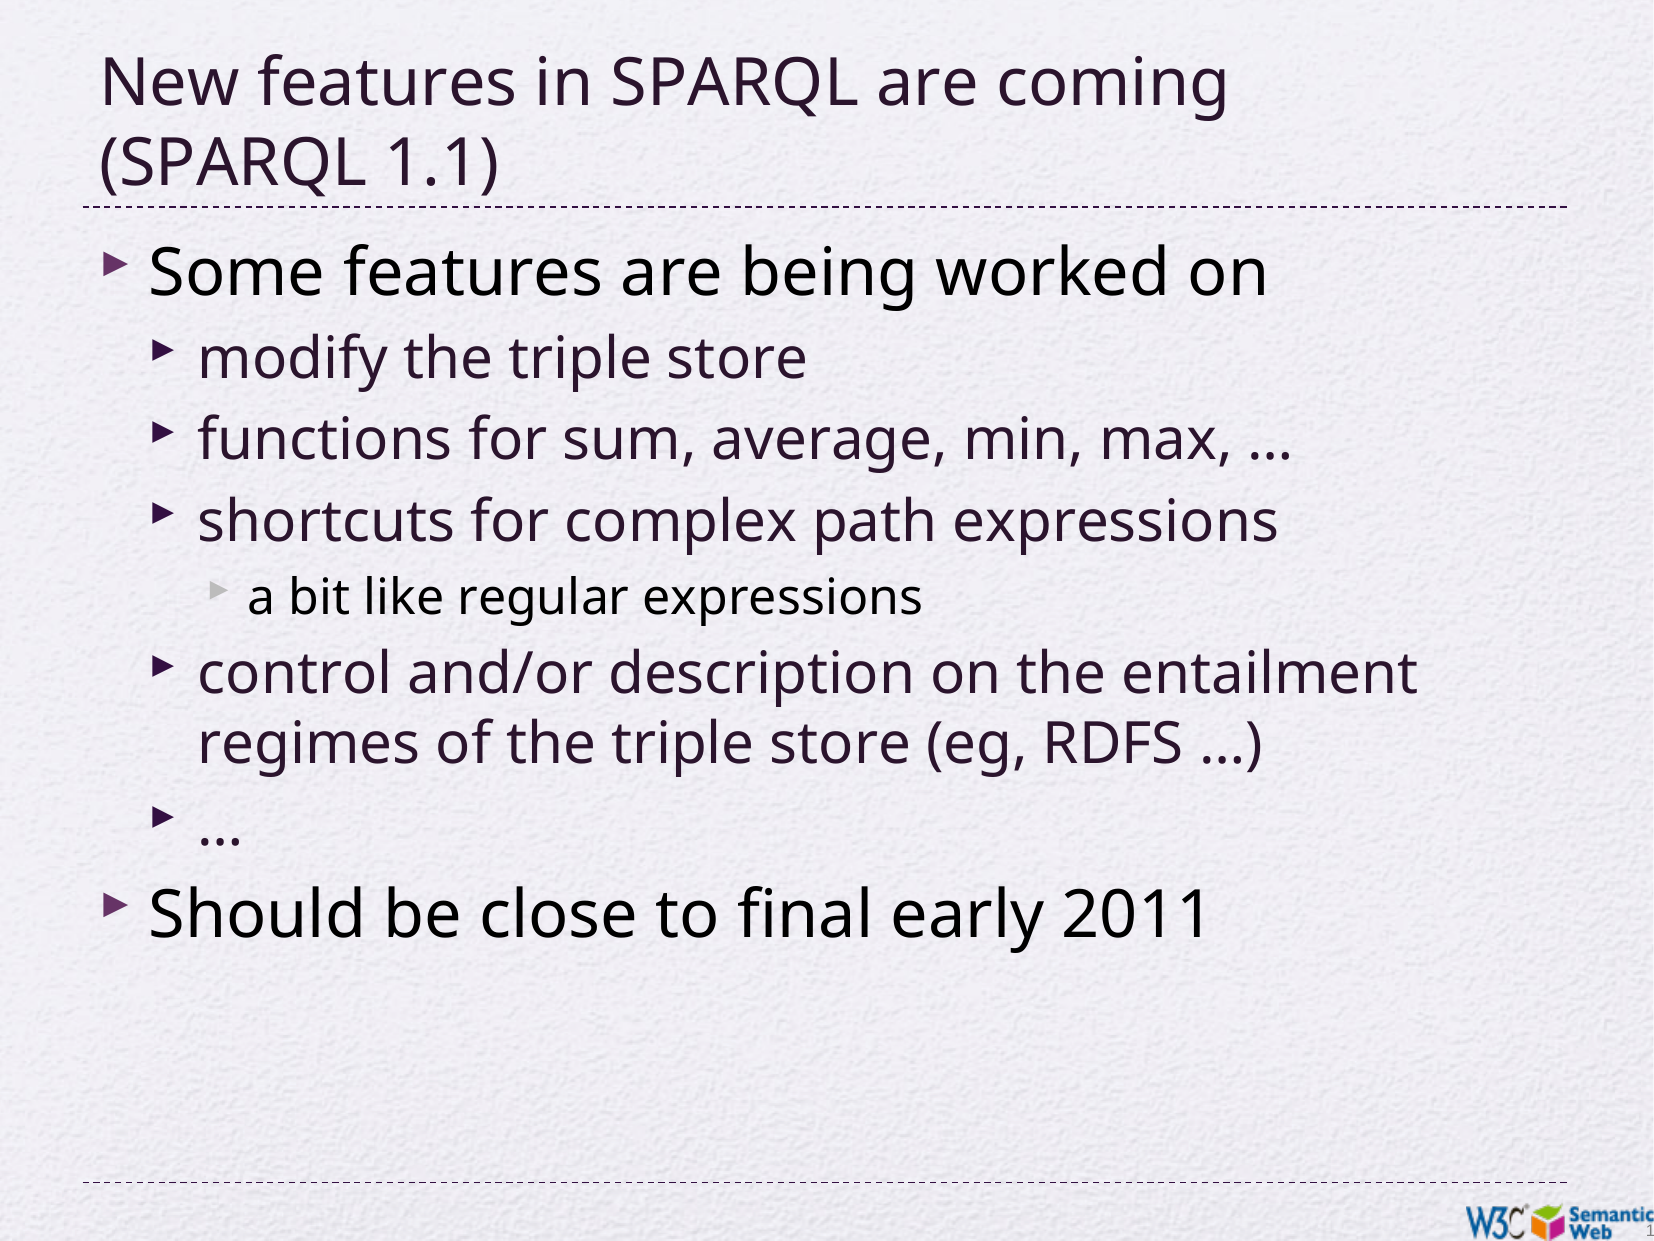

# New features in SPARQL are coming (SPARQL 1.1)
Some features are being worked on
modify the triple store
functions for sum, average, min, max, …
shortcuts for complex path expressions
a bit like regular expressions
control and/or description on the entailment regimes of the triple store (eg, RDFS …)
…
Should be close to final early 2011